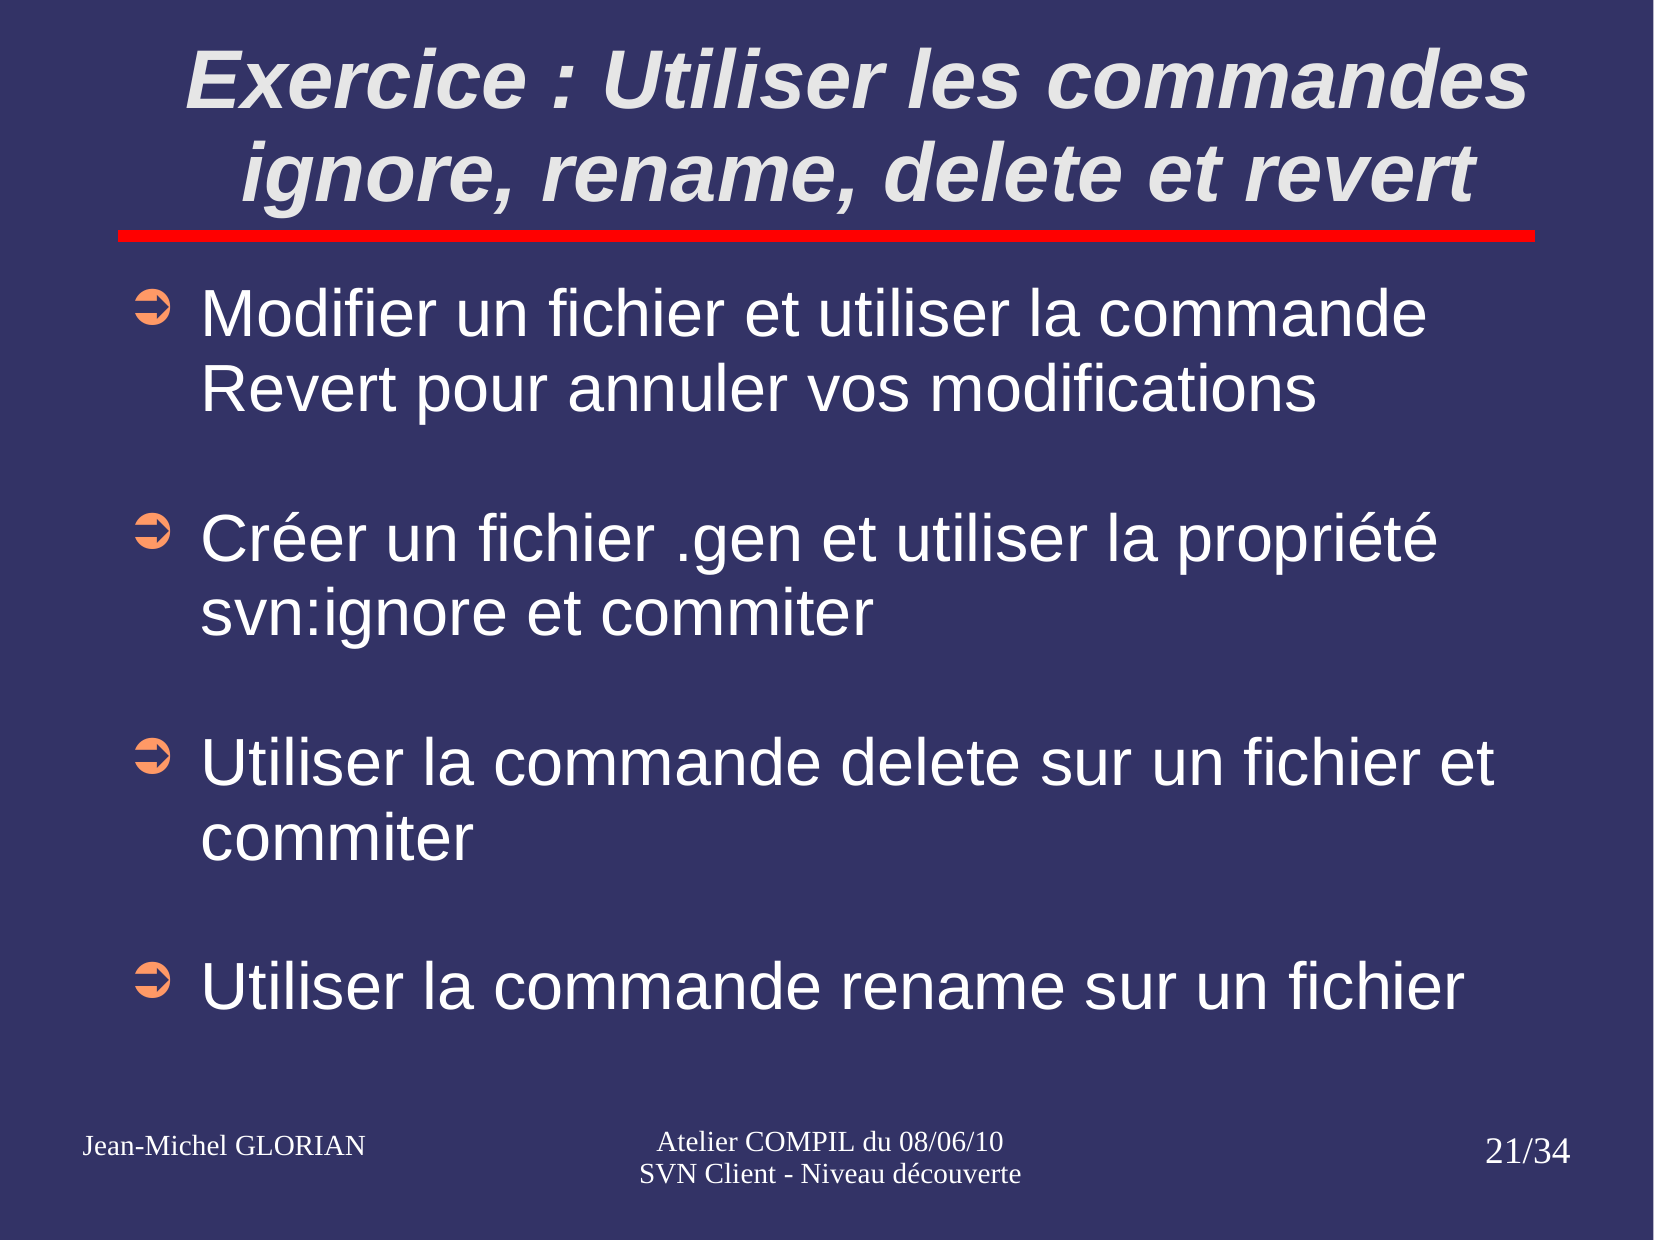

# Exercice : Utiliser les commandes ignore, rename, delete et revert
Modifier un fichier et utiliser la commande Revert pour annuler vos modifications
Créer un fichier .gen et utiliser la propriété svn:ignore et commiter
Utiliser la commande delete sur un fichier et commiter
Utiliser la commande rename sur un fichier